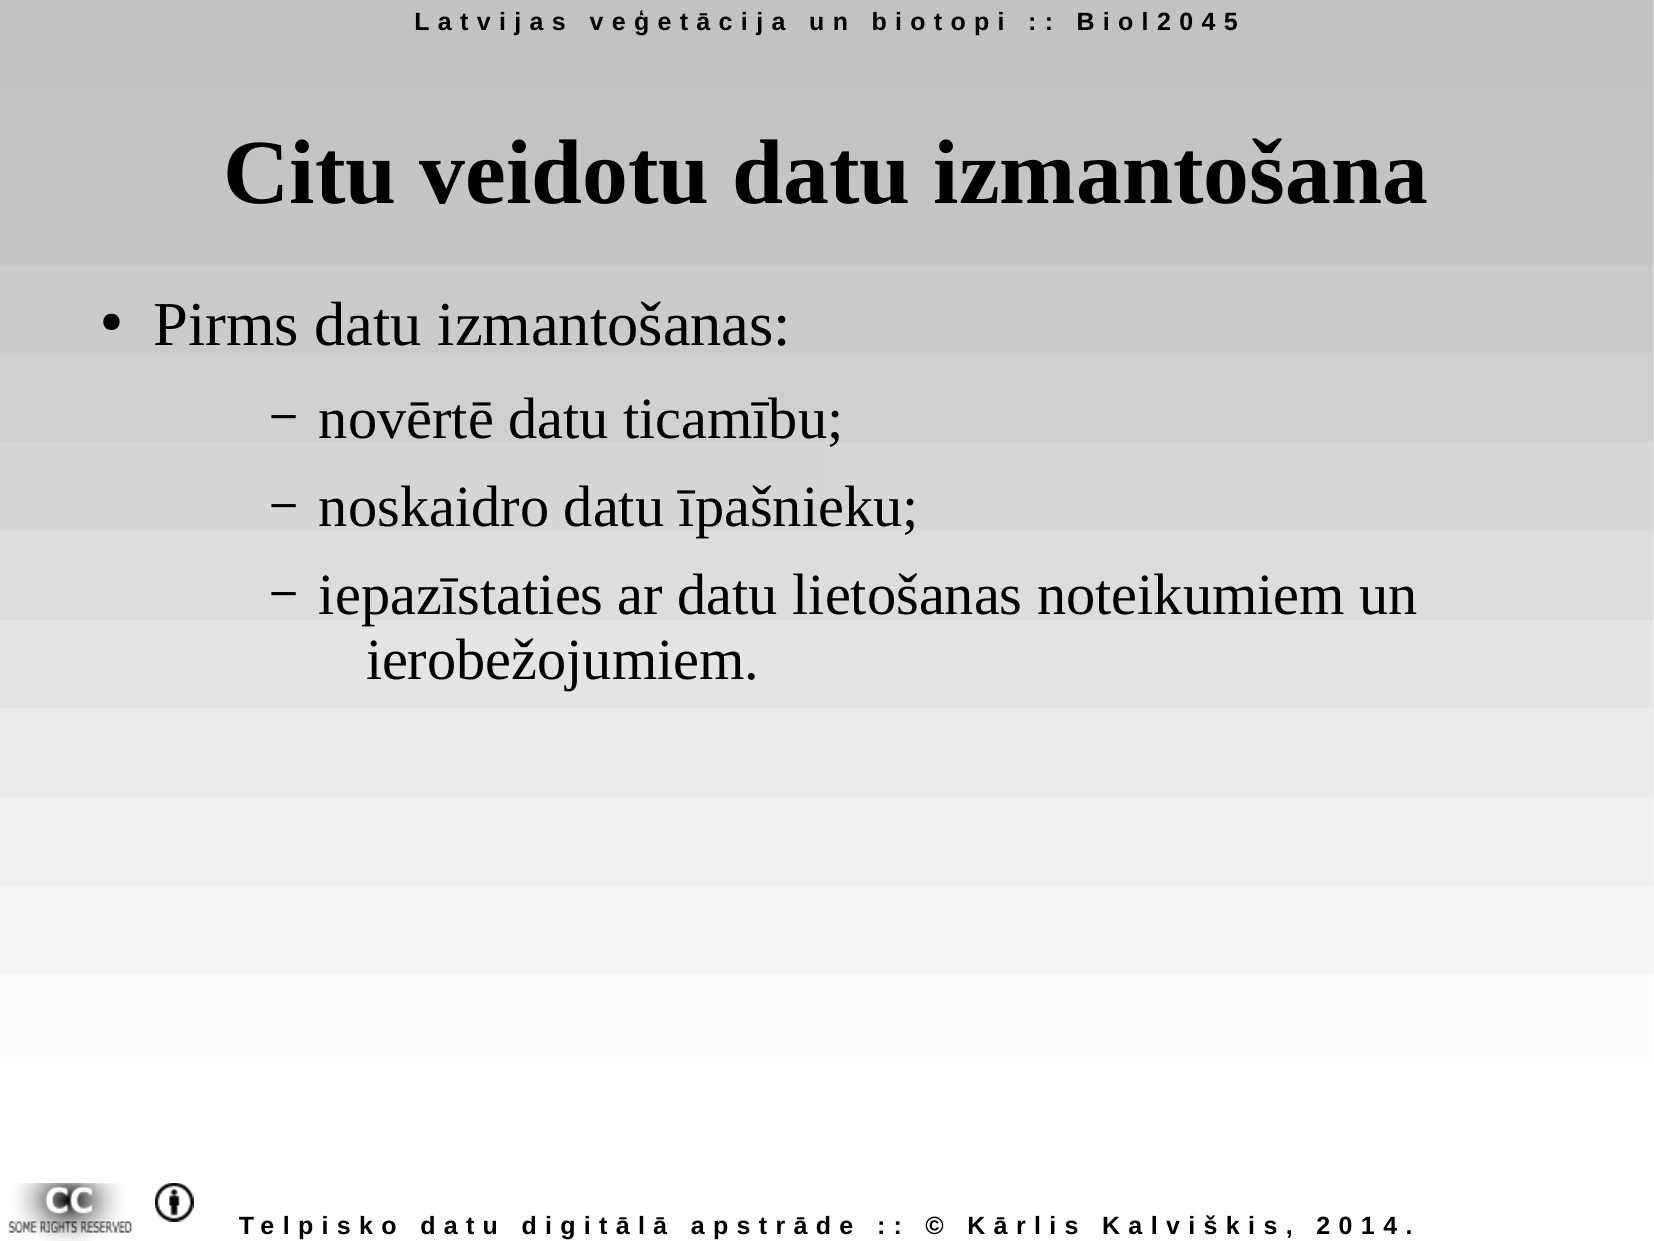

# Citu veidotu datu izmantošana
Pirms datu izmantošanas:
novērtē datu ticamību;
noskaidro datu īpašnieku;
iepazīstaties ar datu lietošanas noteikumiem un ierobežojumiem.